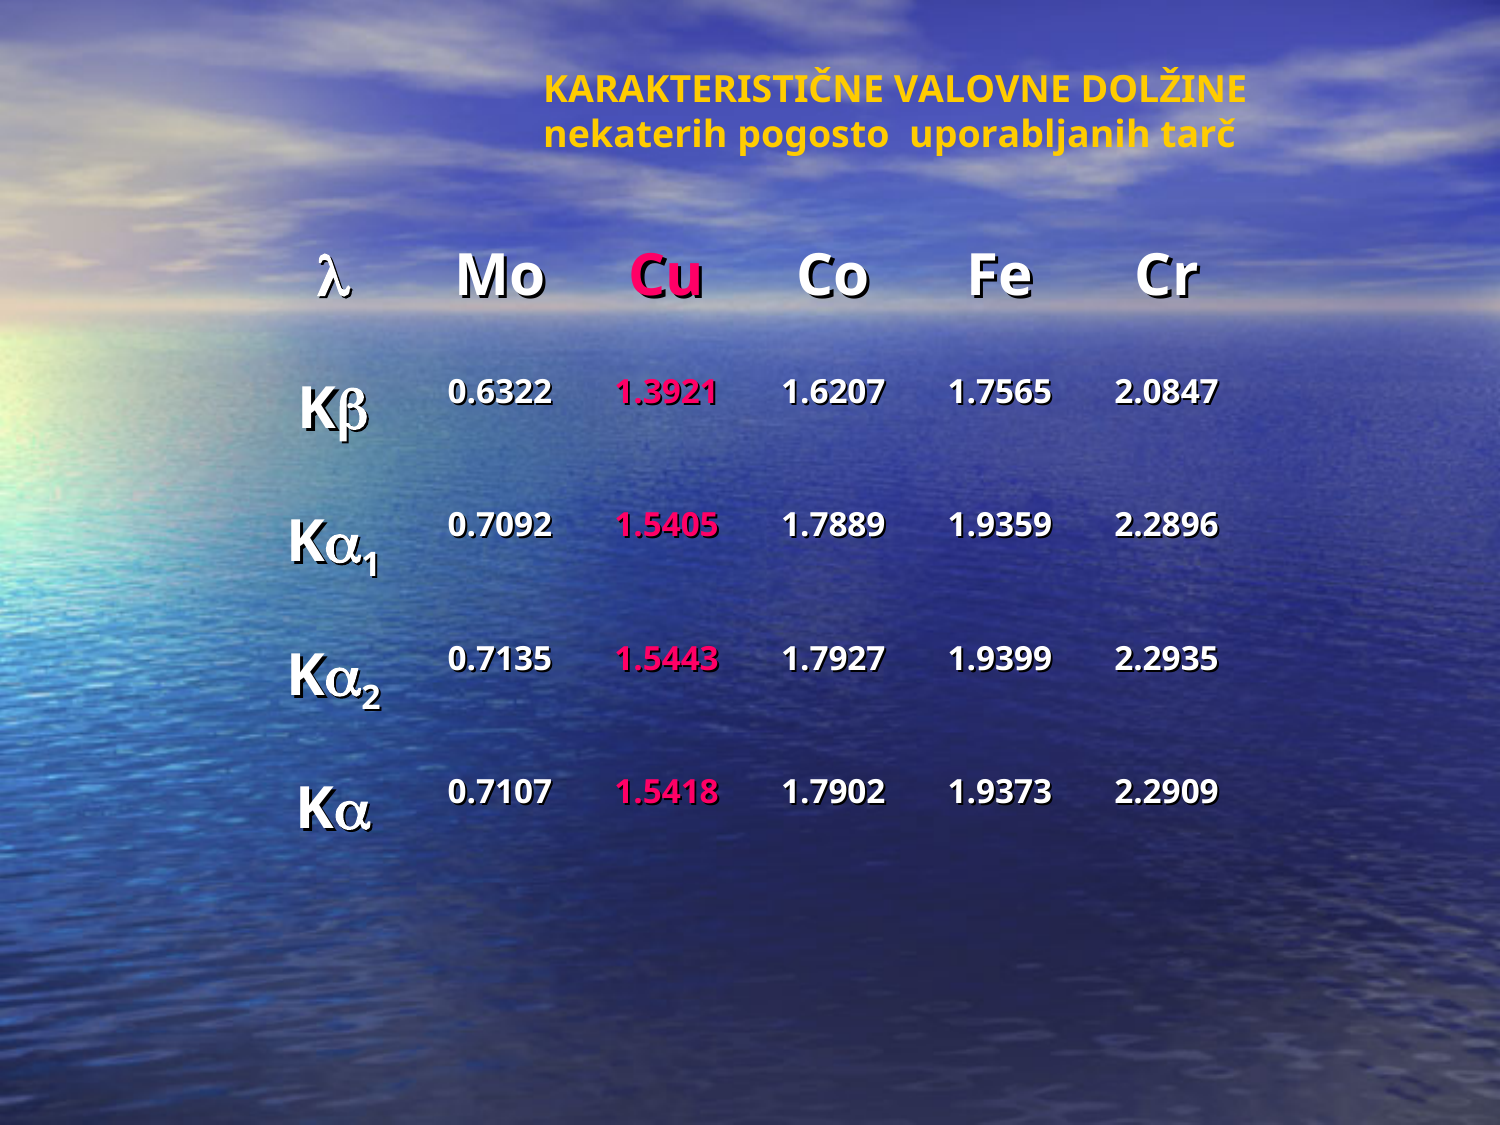

KARAKTERISTIČNE VALOVNE DOLŽINE
nekaterih pogosto uporabljanih tarč
|  | Mo | Cu | Co | Fe | Cr |
| --- | --- | --- | --- | --- | --- |
| K | 0.6322 | 1.3921 | 1.6207 | 1.7565 | 2.0847 |
| K1 | 0.7092 | 1.5405 | 1.7889 | 1.9359 | 2.2896 |
| K2 | 0.7135 | 1.5443 | 1.7927 | 1.9399 | 2.2935 |
| K | 0.7107 | 1.5418 | 1.7902 | 1.9373 | 2.2909 |